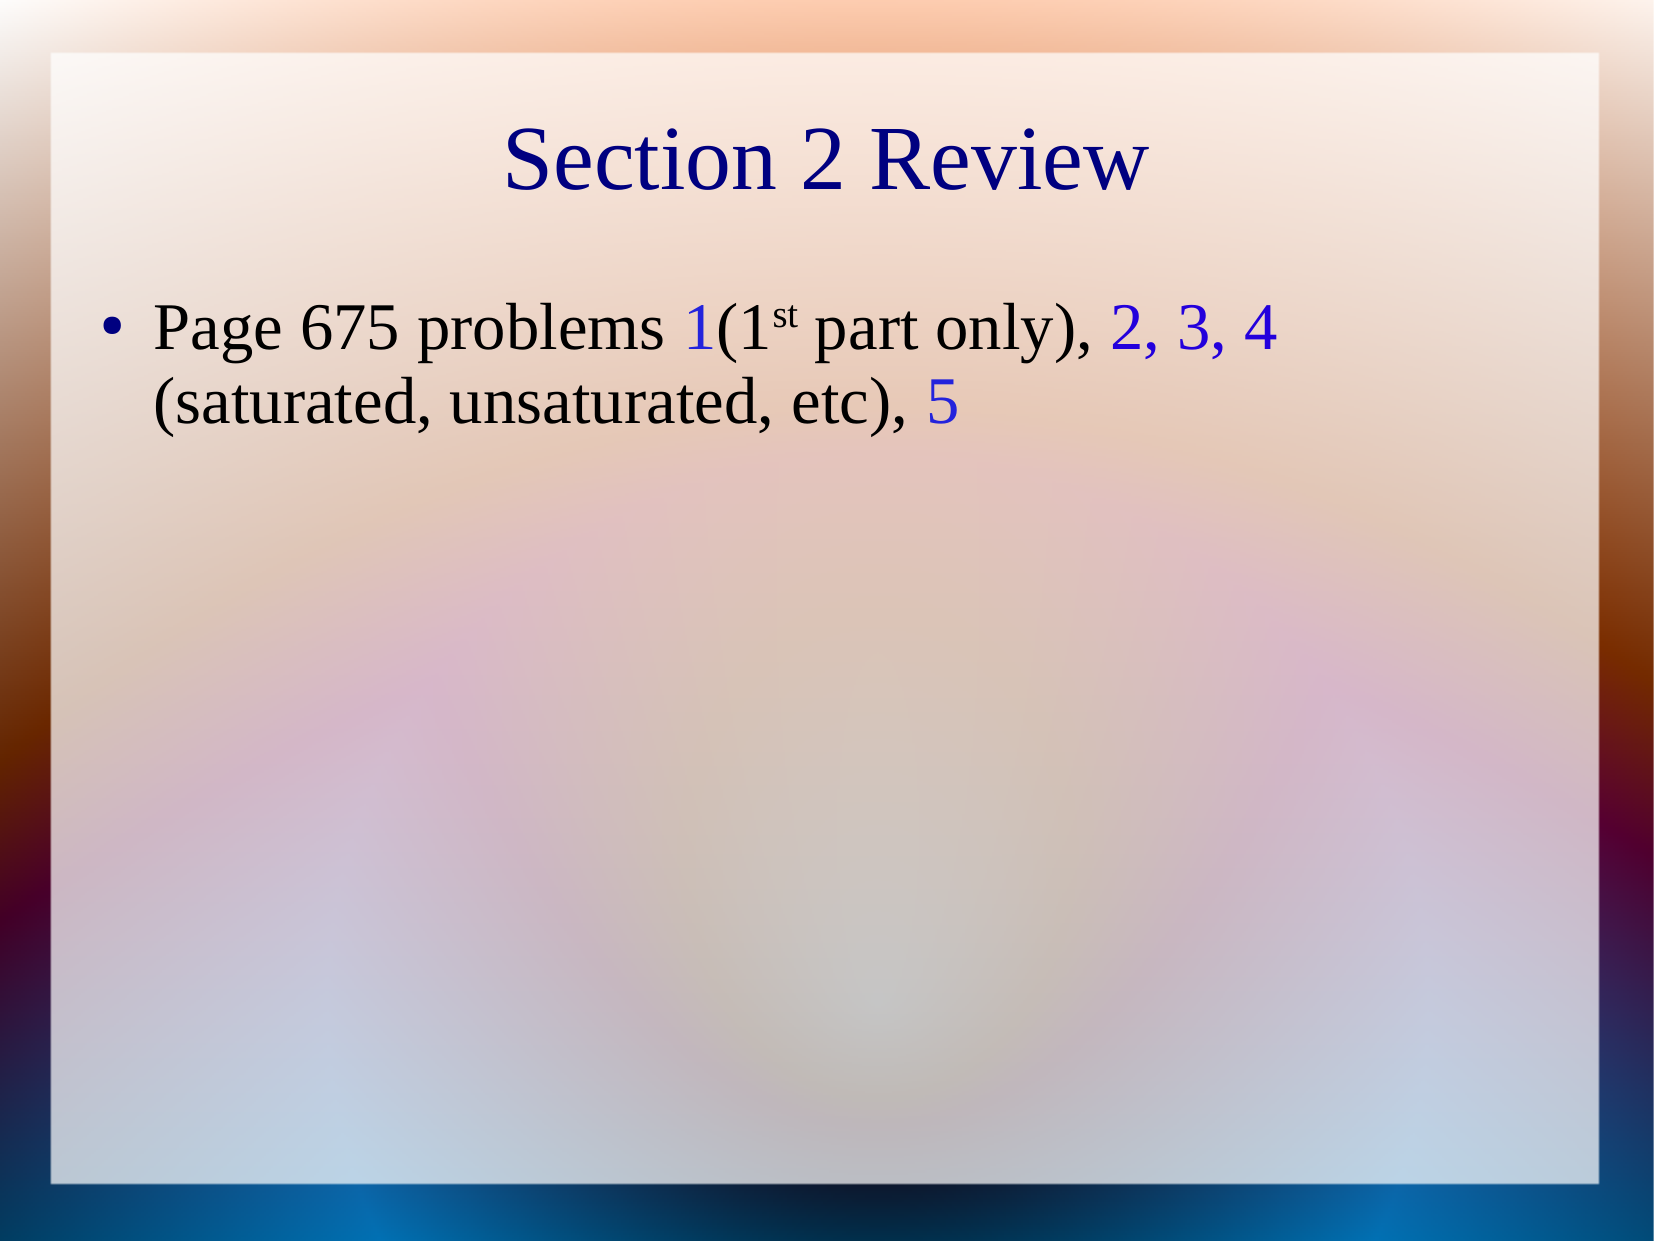

# Section 2 Review
Page 675 problems 1(1st part only), 2, 3, 4 (saturated, unsaturated, etc), 5